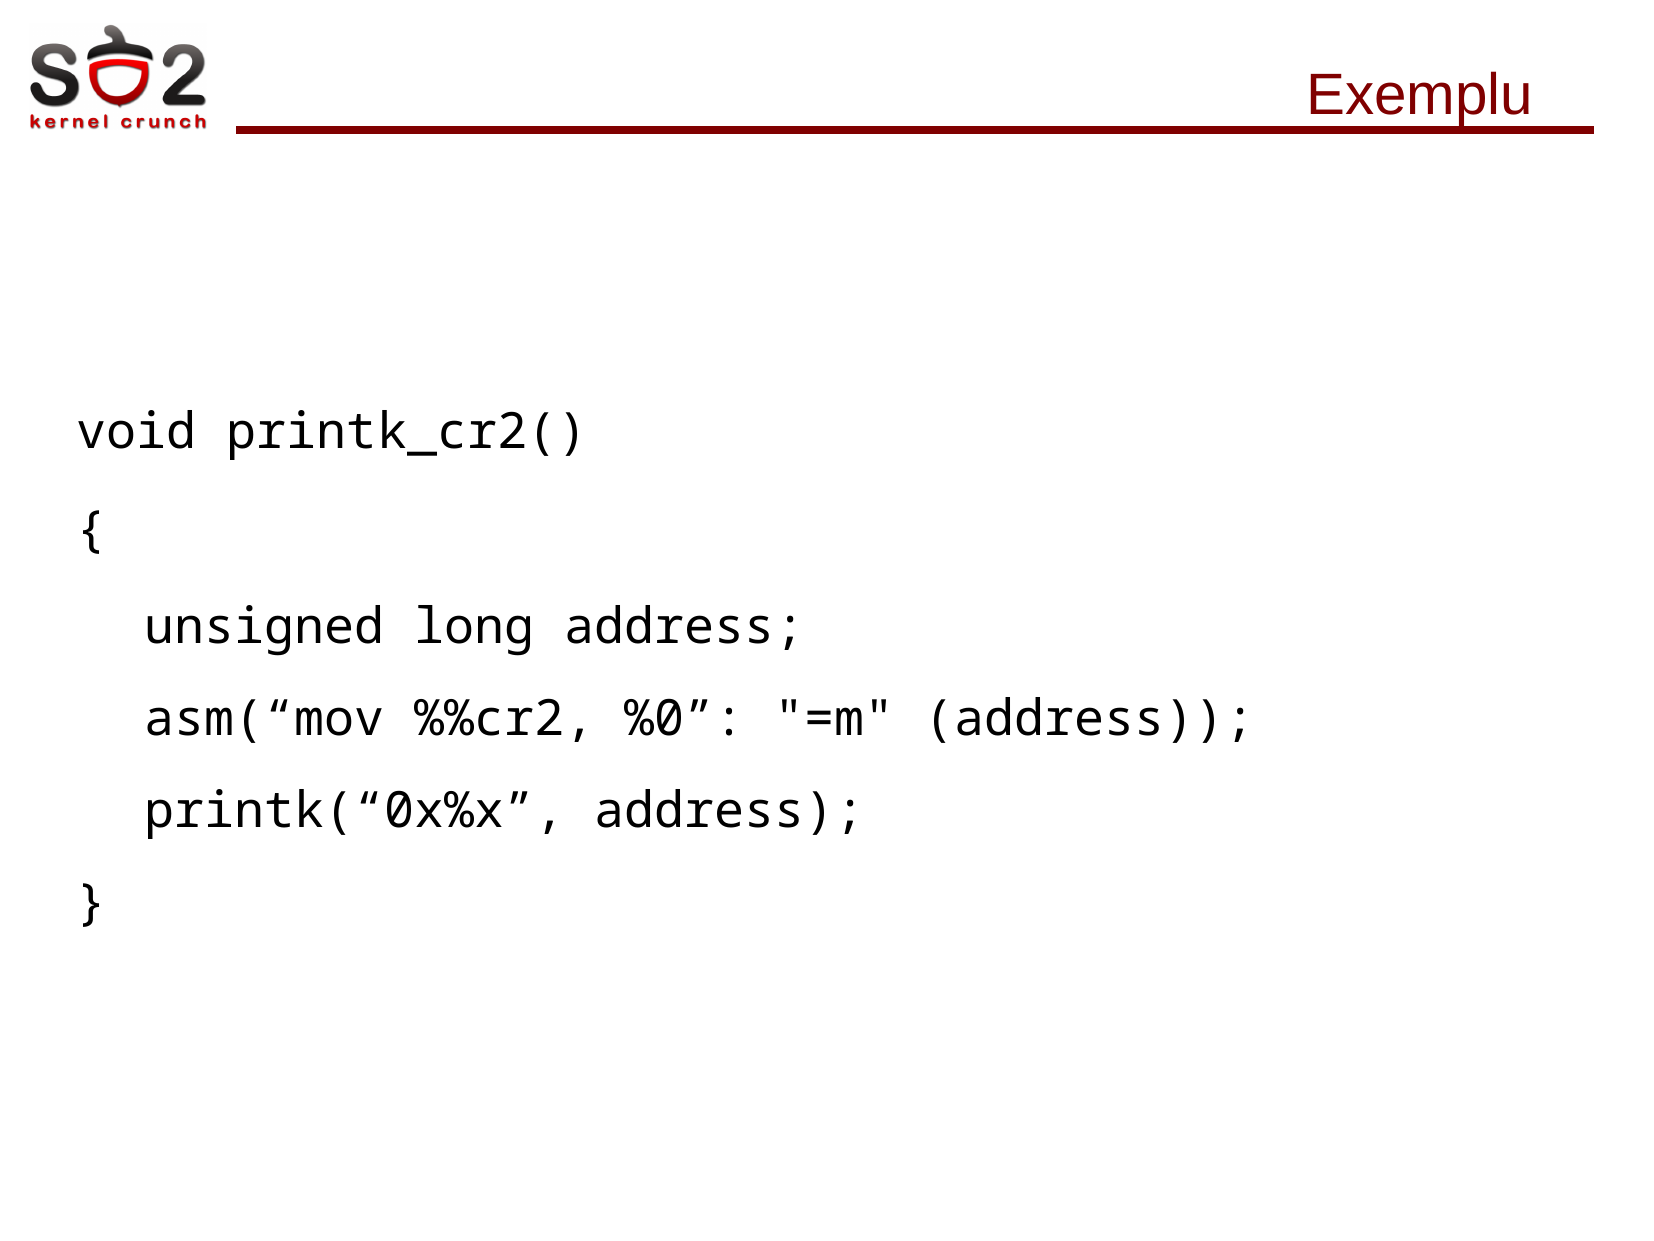

# Exemplu
void printk_cr2()
{
unsigned long address;
asm(“mov %%cr2, %0”: "=m" (address));
printk(“0x%x”, address);
}